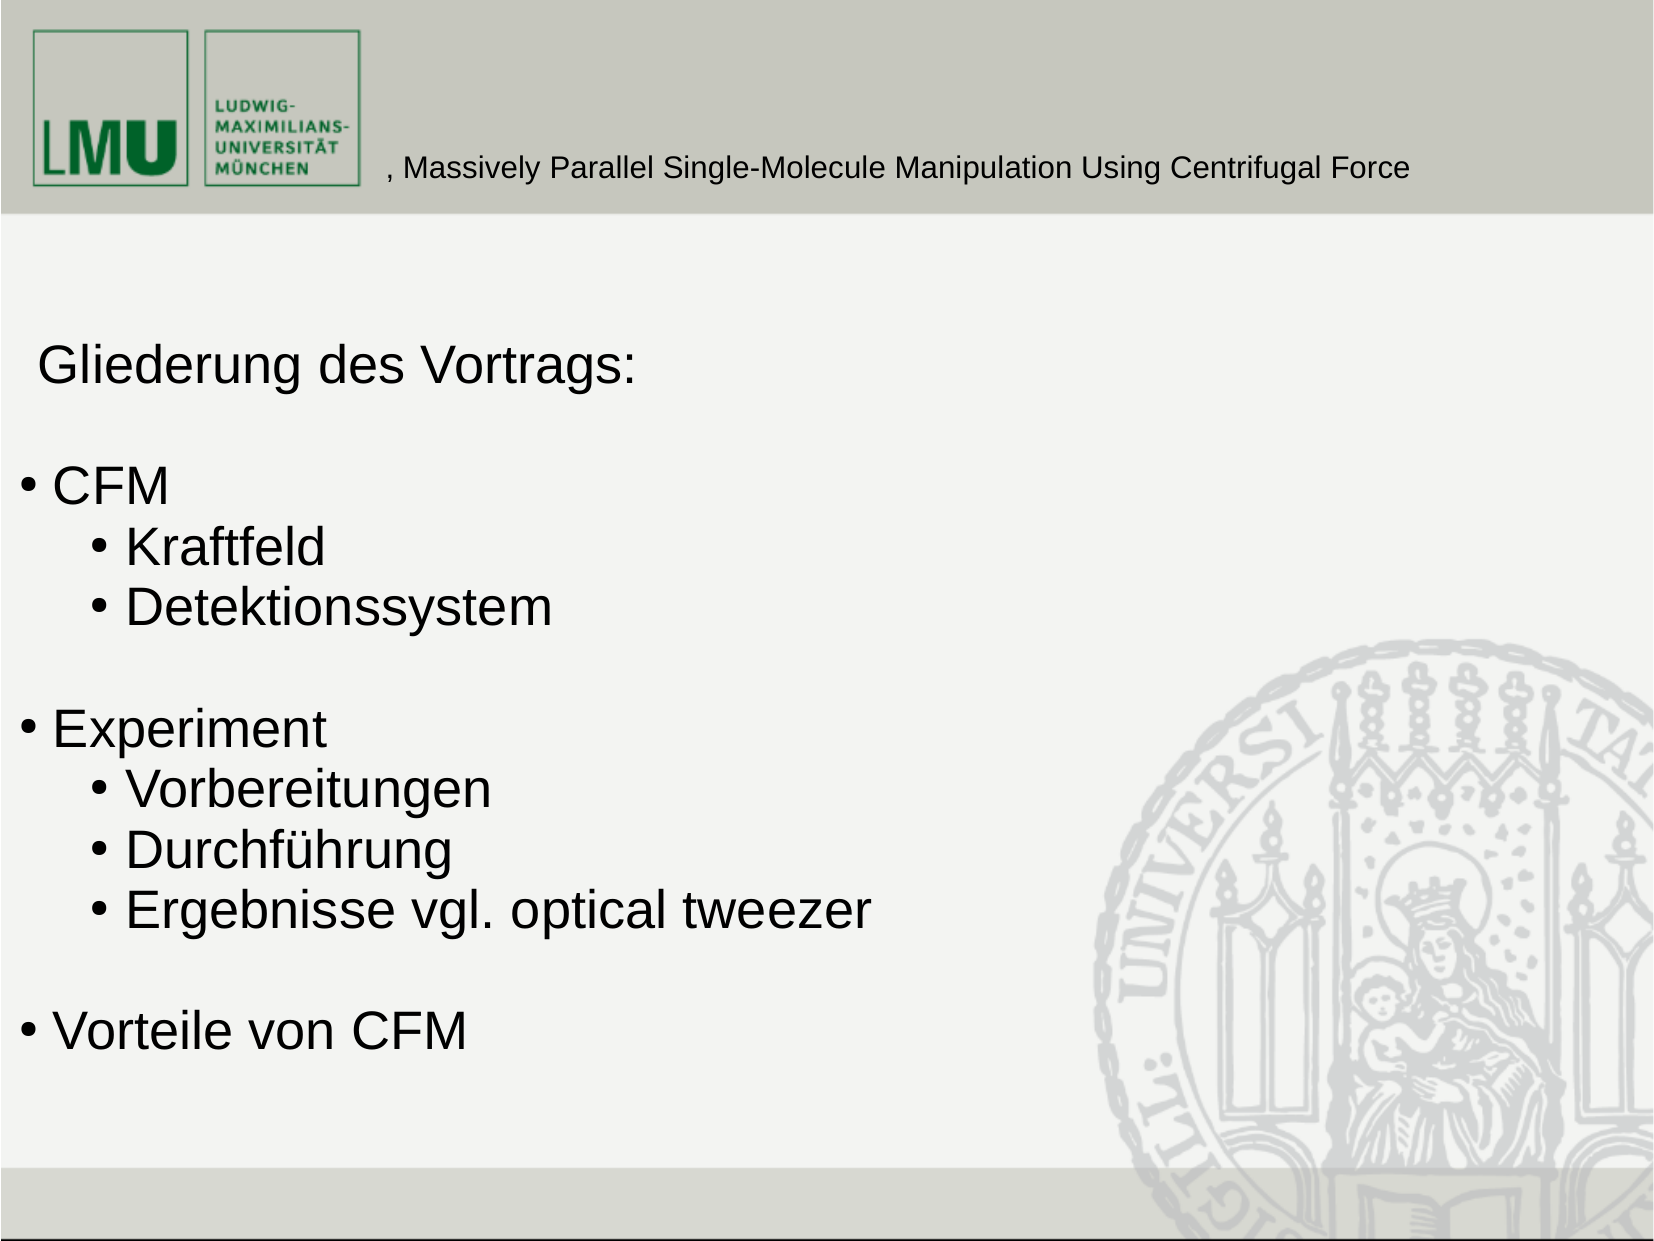

, Massively Parallel Single-Molecule Manipulation Using Centrifugal Force
Gliederung des Vortrags:
 CFM
Kraftfeld
Detektionssystem
 Experiment
Vorbereitungen
Durchführung
Ergebnisse vgl. optical tweezer
 Vorteile von CFM
#